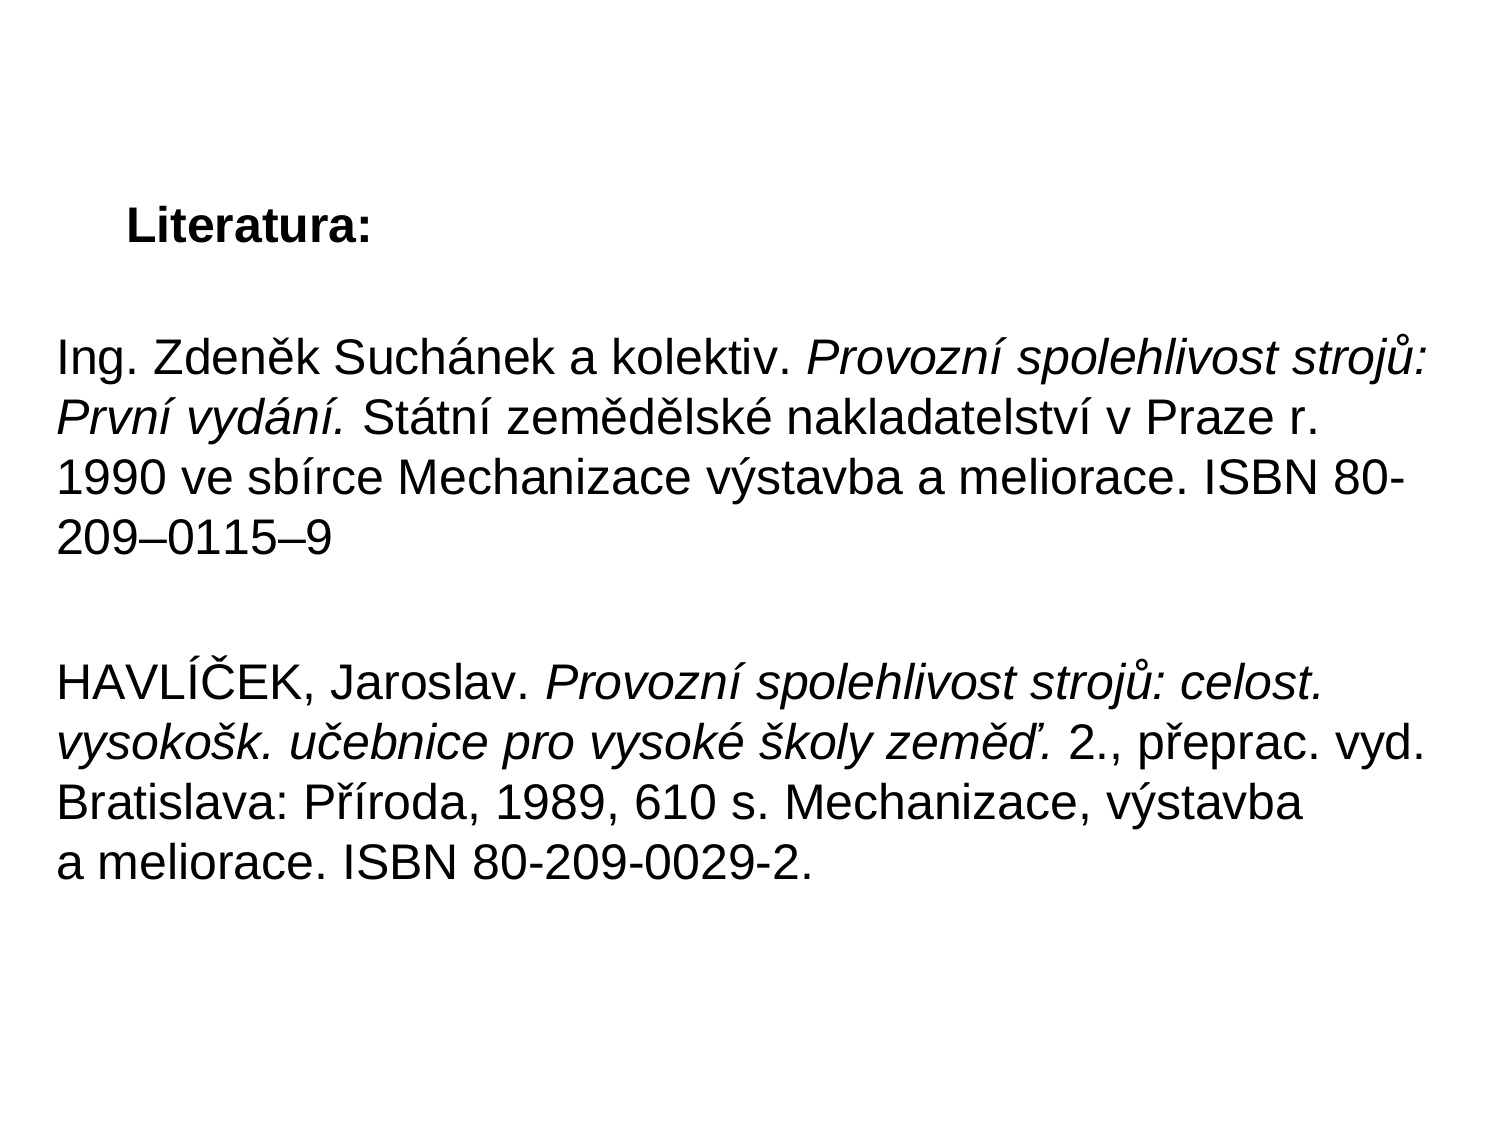

# Literatura:
Ing. Zdeněk Suchánek a kolektiv. Provozní spolehlivost strojů: První vydání. Státní zemědělské nakladatelství v Praze r. 1990 ve sbírce Mechanizace výstavba a meliorace. ISBN 80-209–0115–9
HAVLÍČEK, Jaroslav. Provozní spolehlivost strojů: celost. vysokošk. učebnice pro vysoké školy zeměď. 2., přeprac. vyd. Bratislava: Příroda, 1989, 610 s. Mechanizace, výstavba
a meliorace. ISBN 80-209-0029-2.